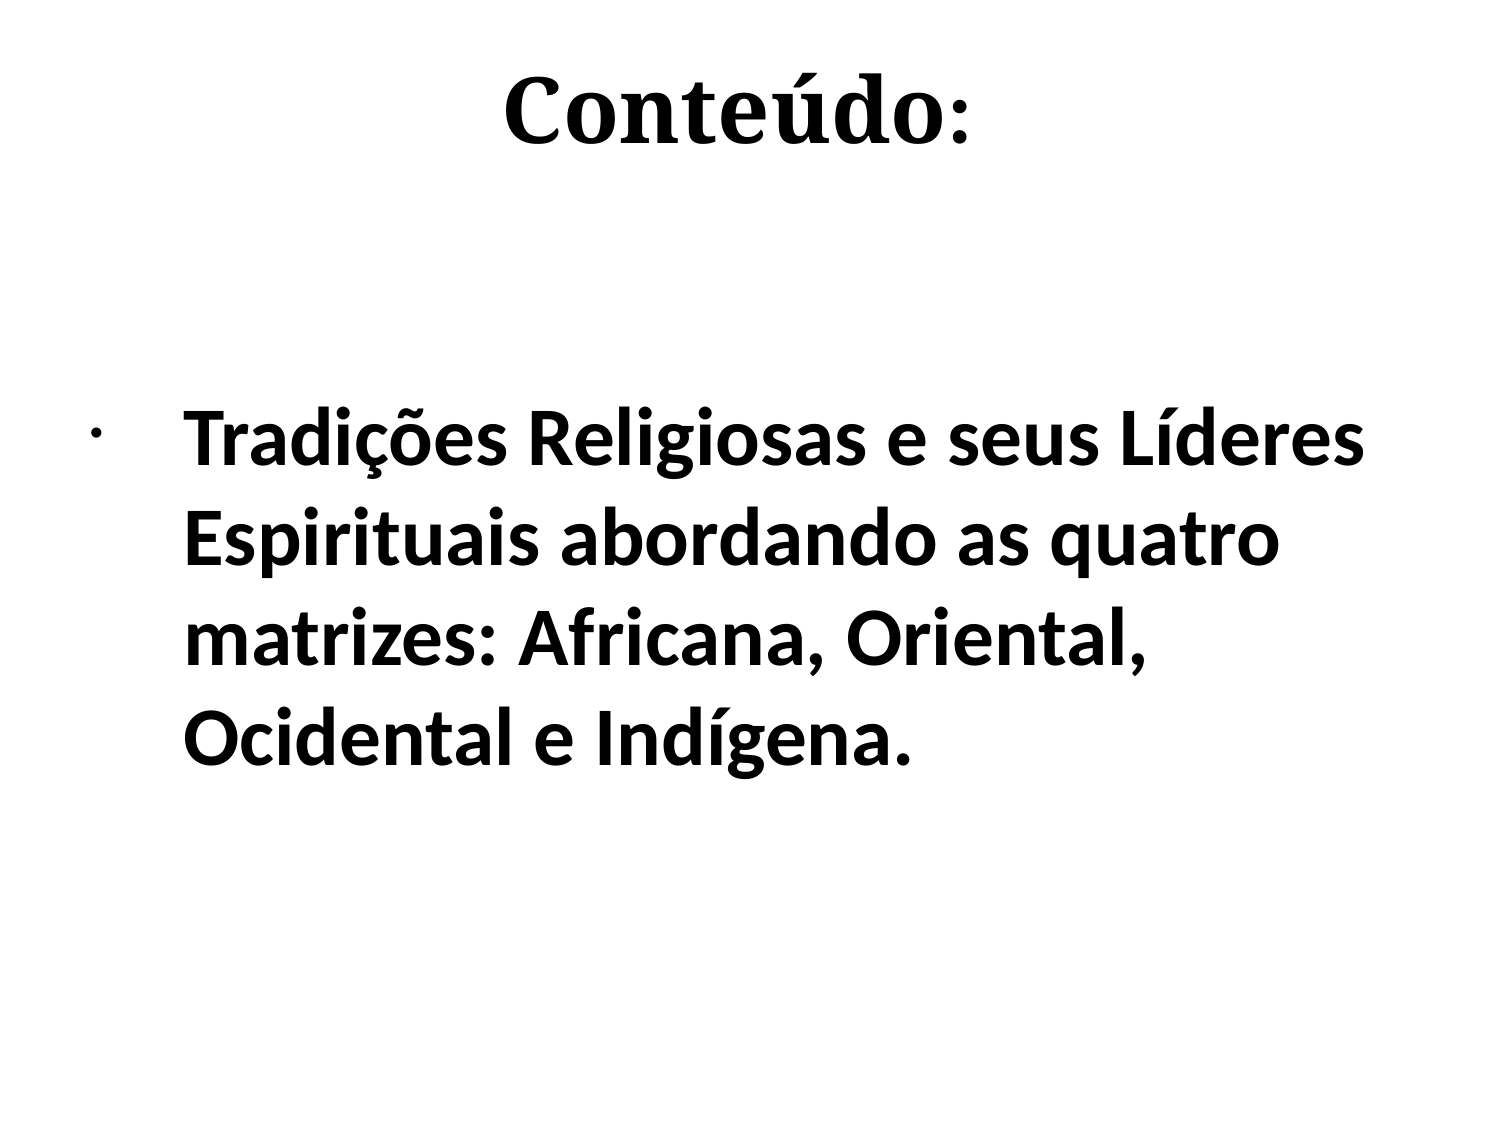

# Conteúdo:
Tradições Religiosas e seus Líderes Espirituais abordando as quatro matrizes: Africana, Oriental, Ocidental e Indígena.